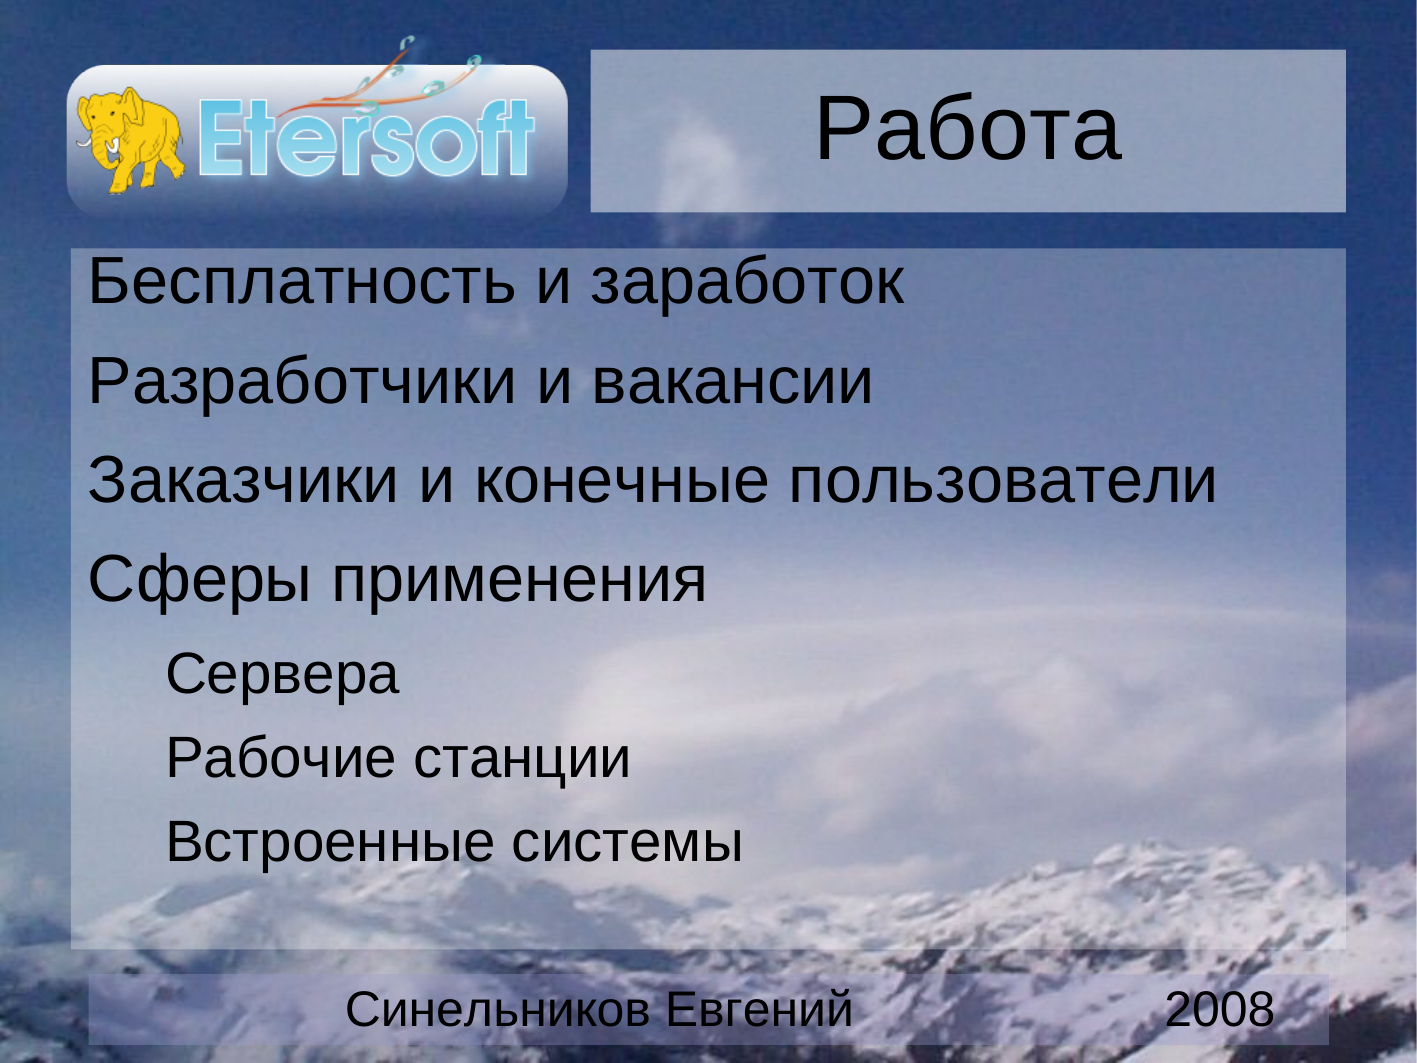

# Работа
Бесплатность и заработок
Разработчики и вакансии
Заказчики и конечные пользователи
Сферы применения
Сервера
Рабочие станции
Встроенные системы